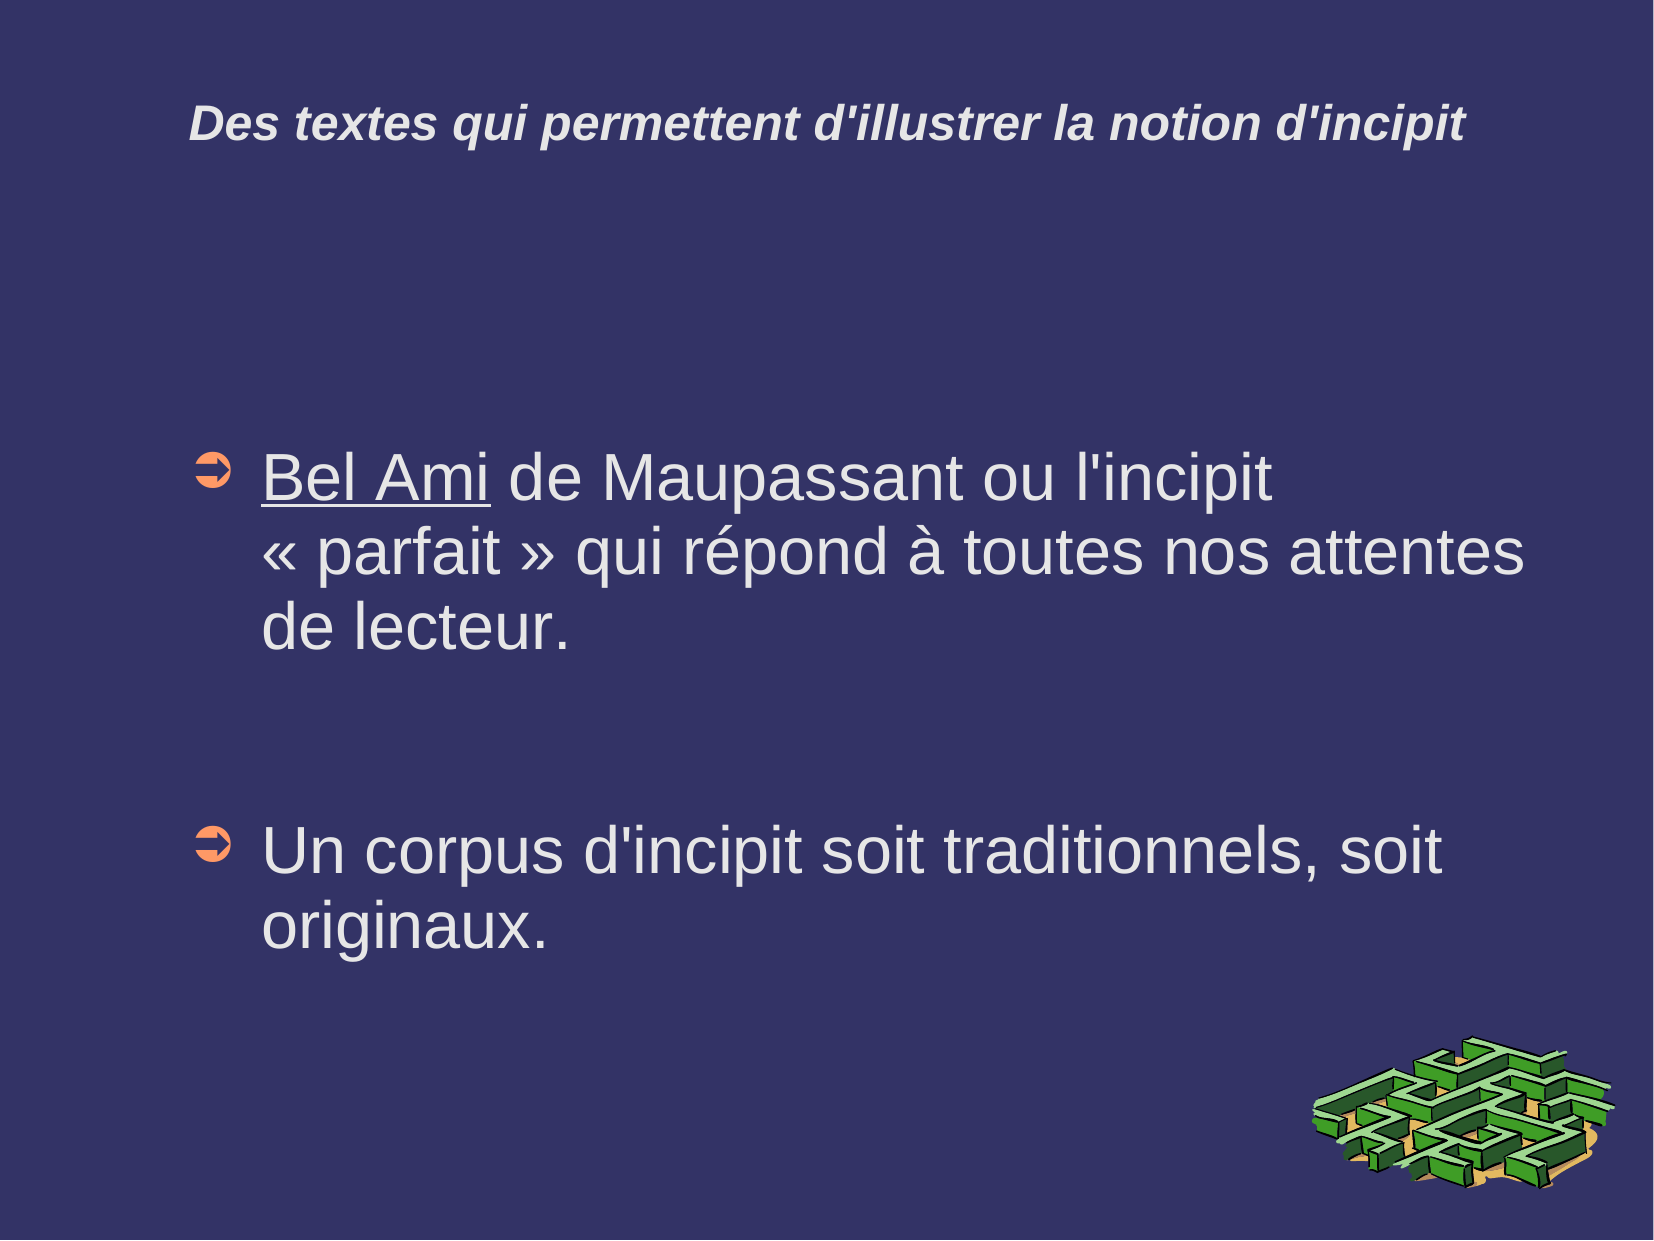

# Des textes qui permettent d'illustrer la notion d'incipit
Bel Ami de Maupassant ou l'incipit « parfait » qui répond à toutes nos attentes de lecteur.
Un corpus d'incipit soit traditionnels, soit originaux.